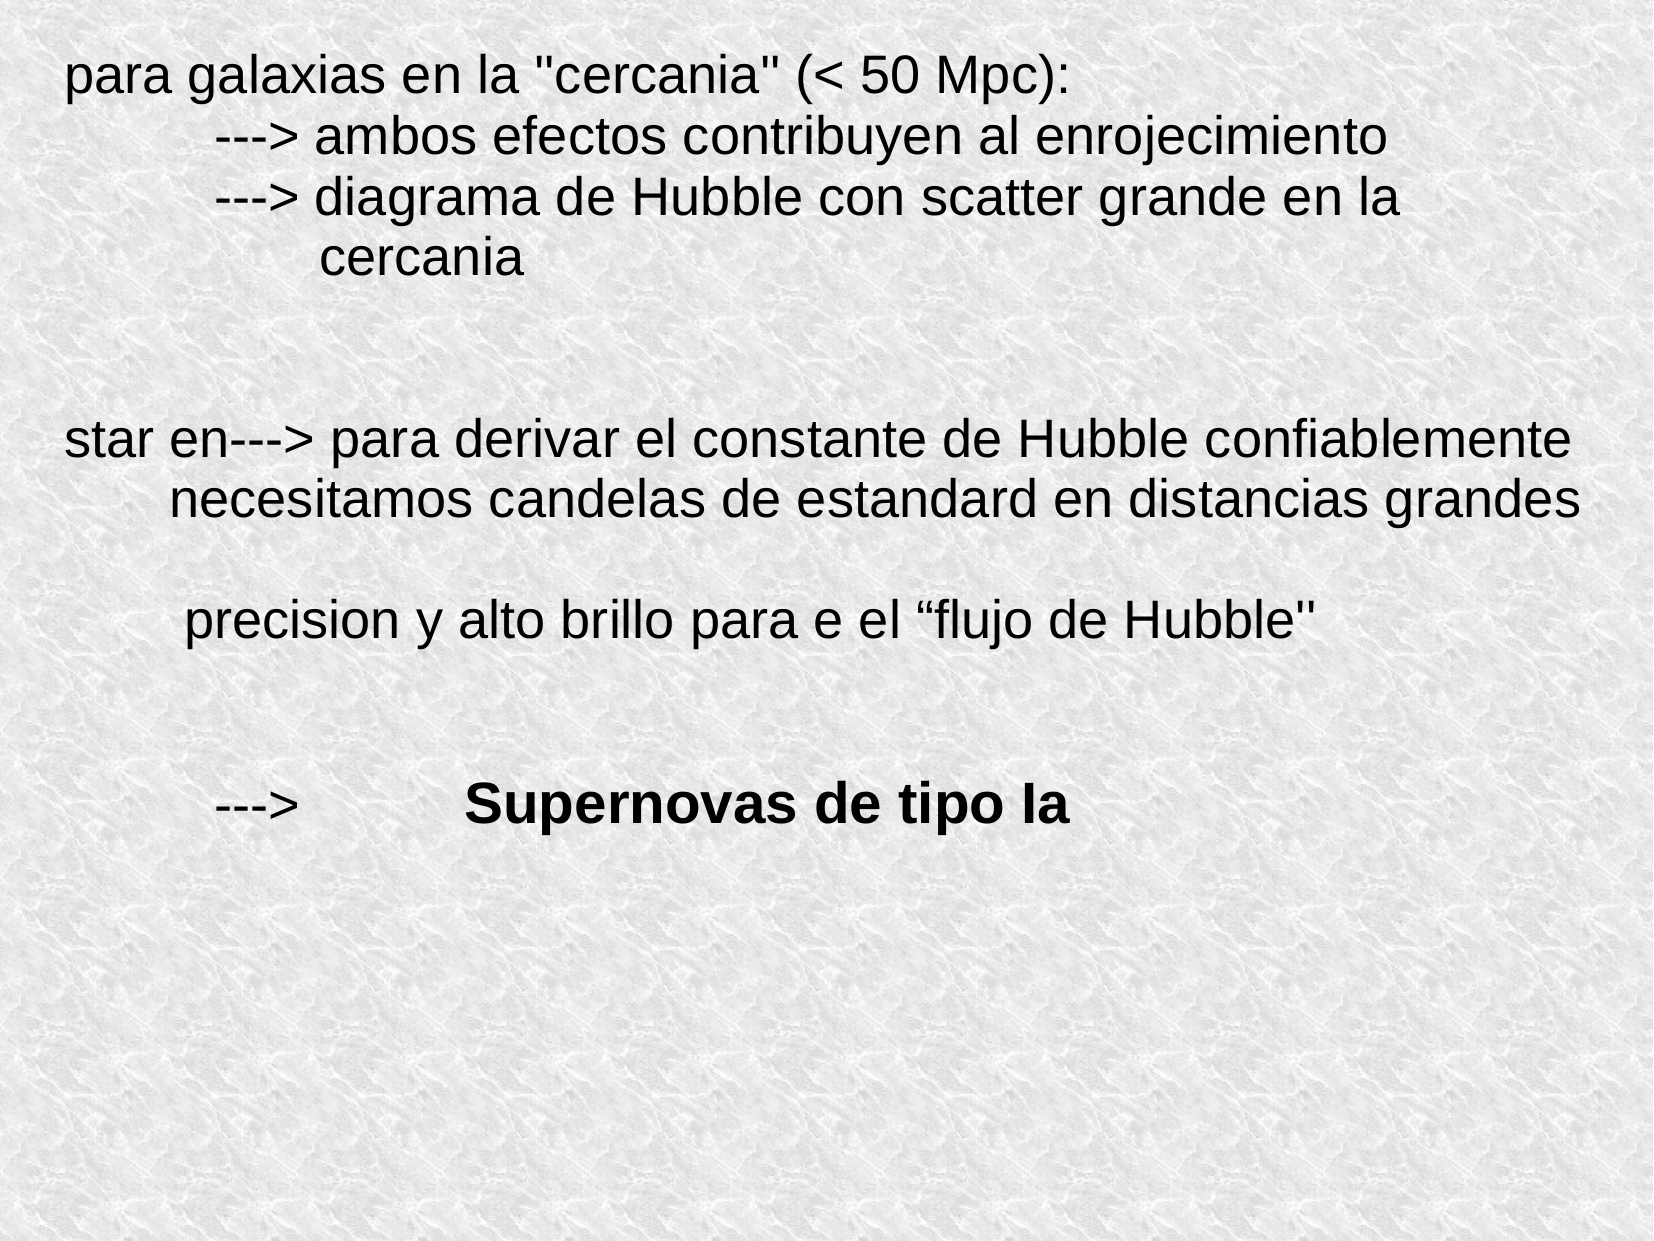

para galaxias en la ''cercania'' (< 50 Mpc):
 ---> ambos efectos contribuyen al enrojecimiento
 ---> diagrama de Hubble con scatter grande en la
 cercania
star en---> para derivar el constante de Hubble confiablemente
 necesitamos candelas de estandard en distancias grandes
 precision y alto brillo para e el “flujo de Hubble''
 ---> Supernovas de tipo Ia